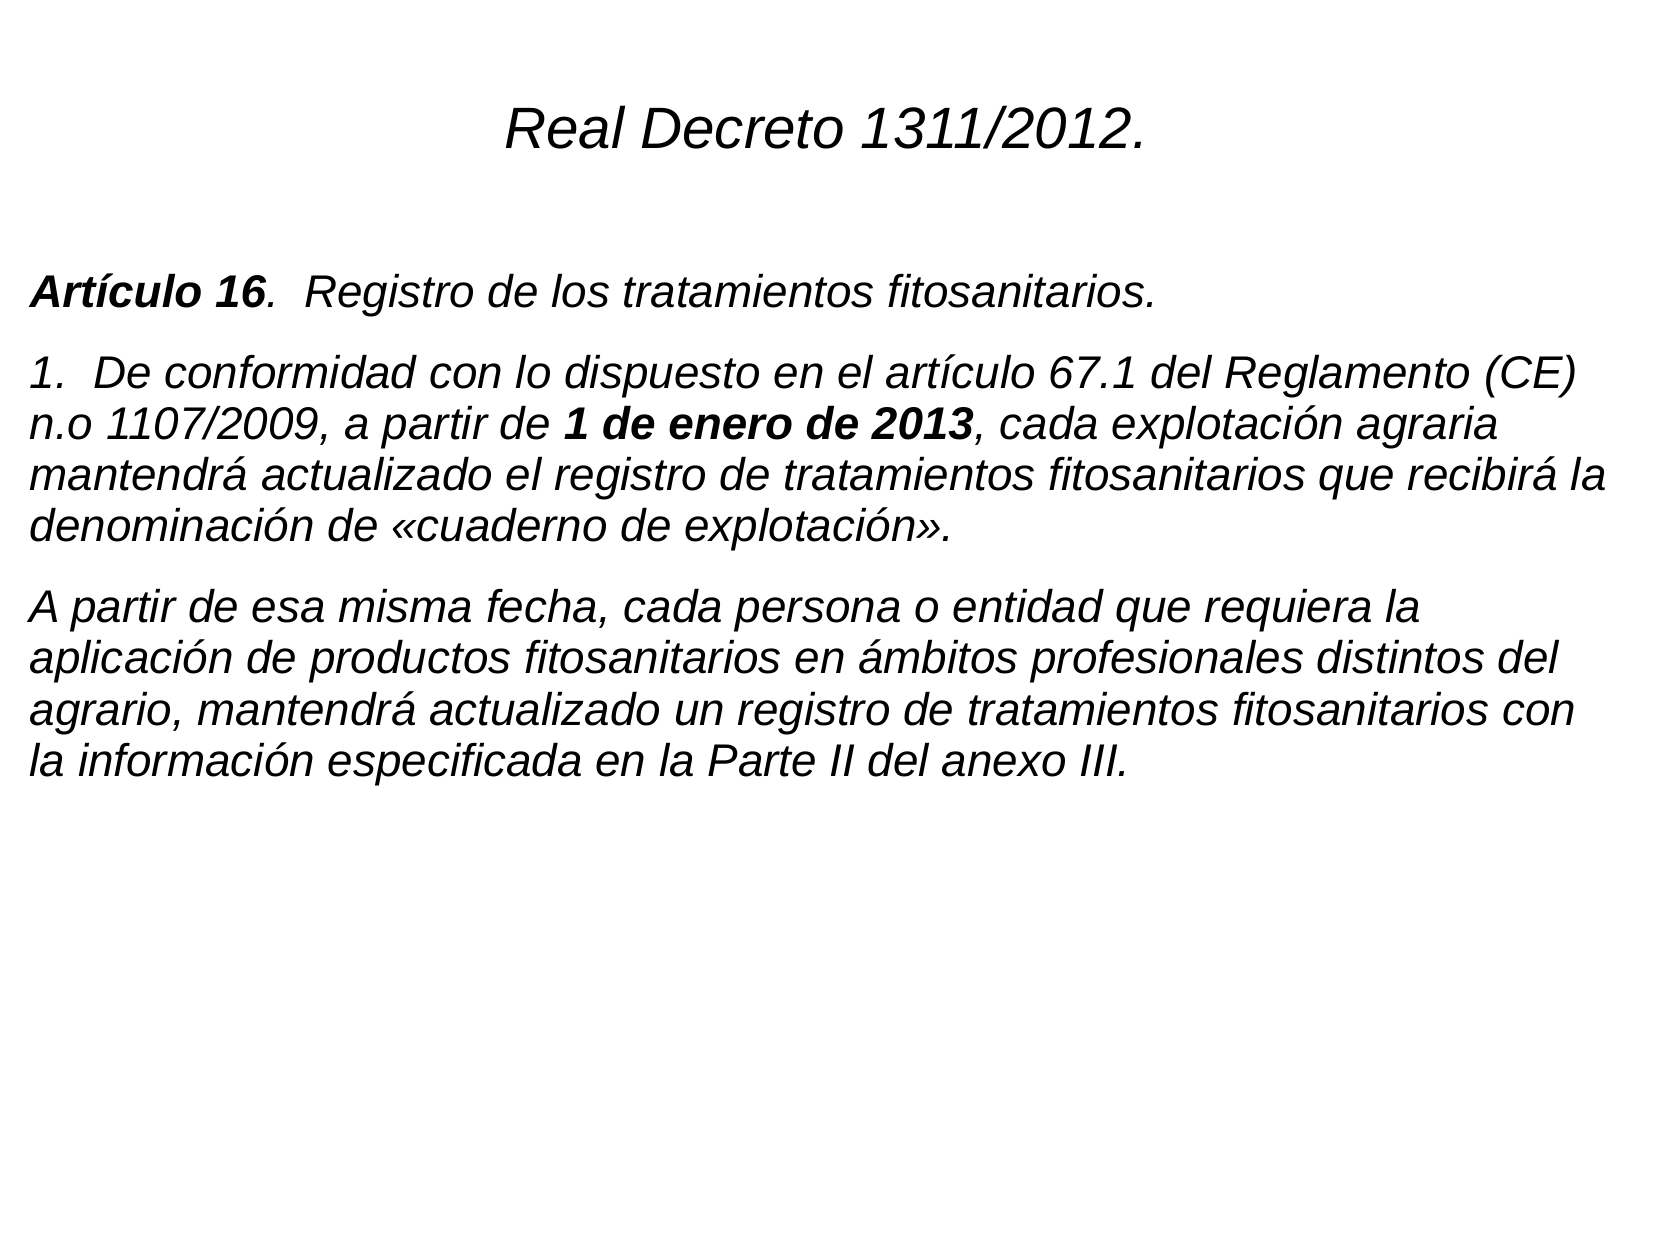

# Real Decreto 1311/2012.
Artículo 16. Registro de los tratamientos fitosanitarios.
1. De conformidad con lo dispuesto en el artículo 67.1 del Reglamento (CE) n.o 1107/2009, a partir de 1 de enero de 2013, cada explotación agraria mantendrá actualizado el registro de tratamientos fitosanitarios que recibirá la denominación de «cuaderno de explotación».
A partir de esa misma fecha, cada persona o entidad que requiera la aplicación de productos fitosanitarios en ámbitos profesionales distintos del agrario, mantendrá actualizado un registro de tratamientos fitosanitarios con la información especificada en la Parte II del anexo III.